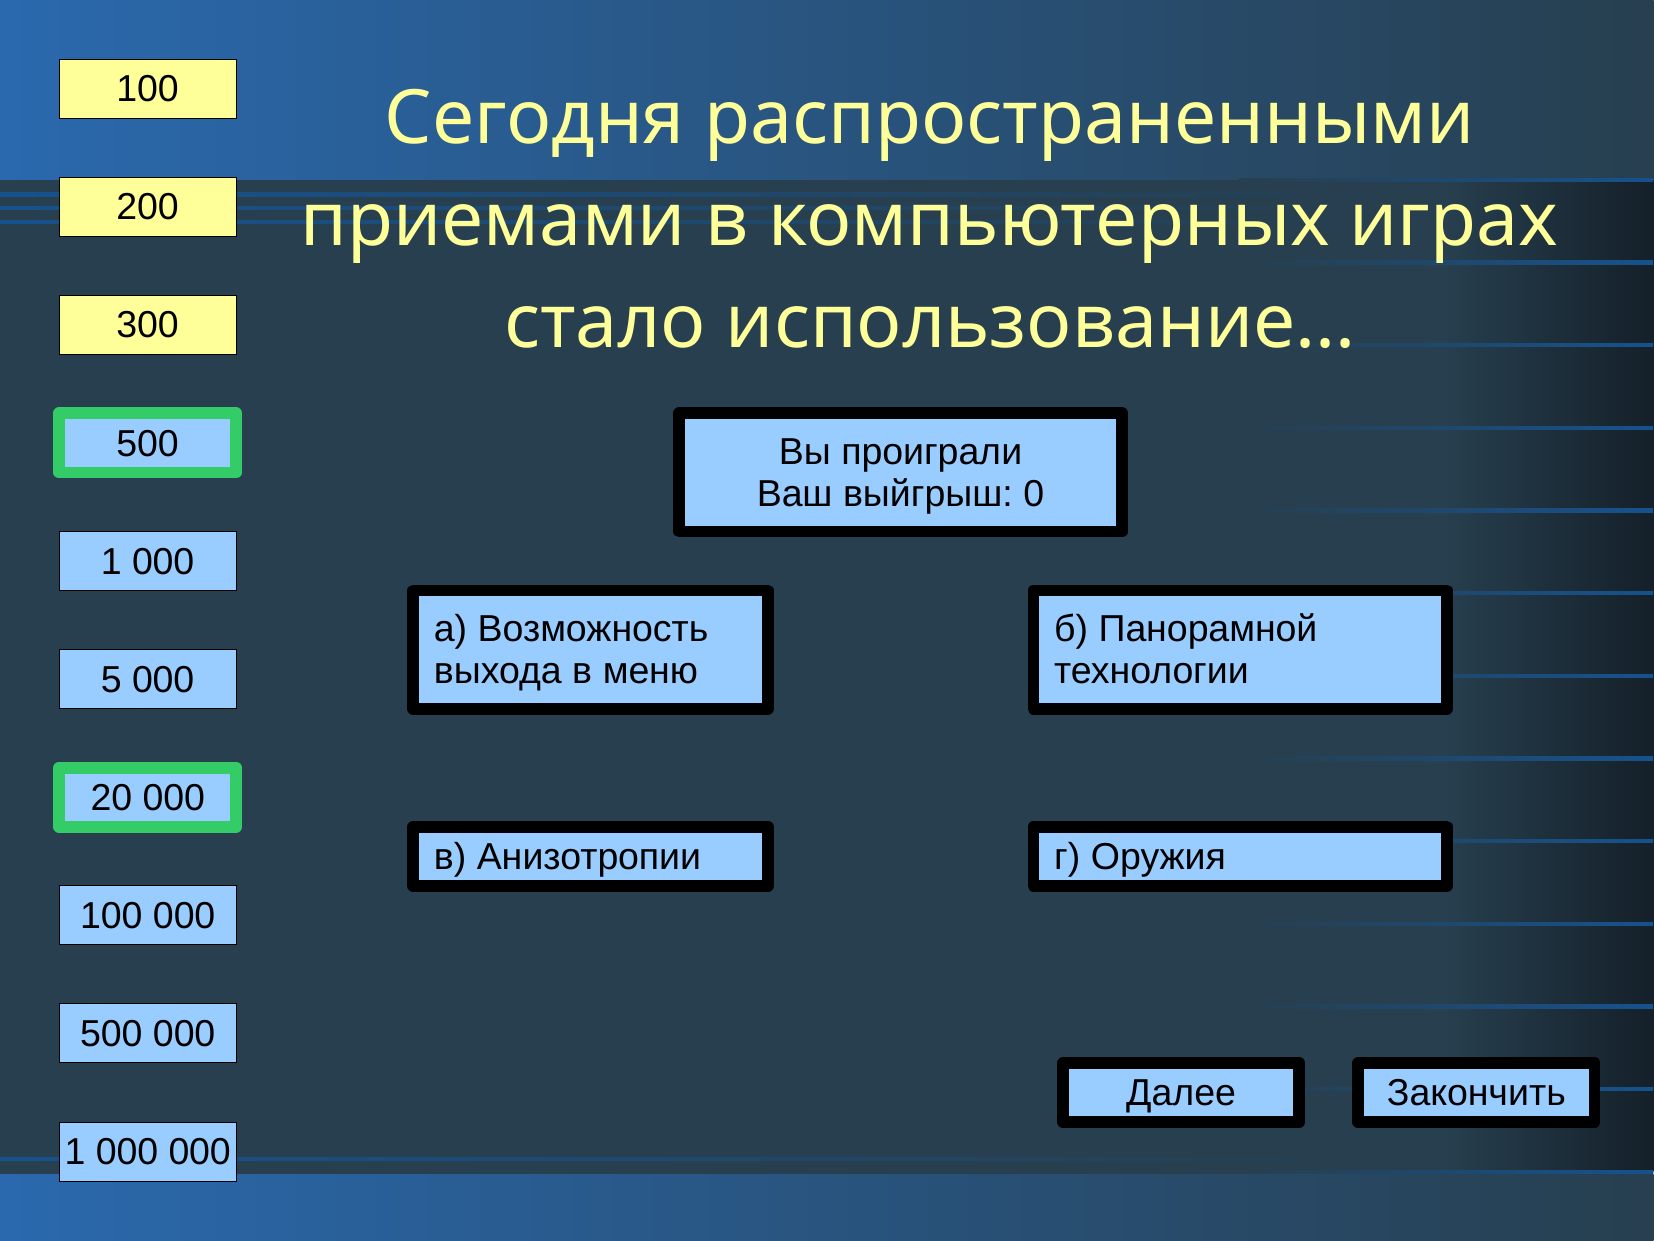

Сегодня распространенными приемами в компьютерных играх стало использование...
100
200
300
500
Вы проиграли
Ваш выйгрыш: 0
1 000
а) Возможность выхода в меню
б) Панорамной технологии
5 000
20 000
в) Анизотропии
г) Оружия
100 000
500 000
Далее
Закончить
1 000 000